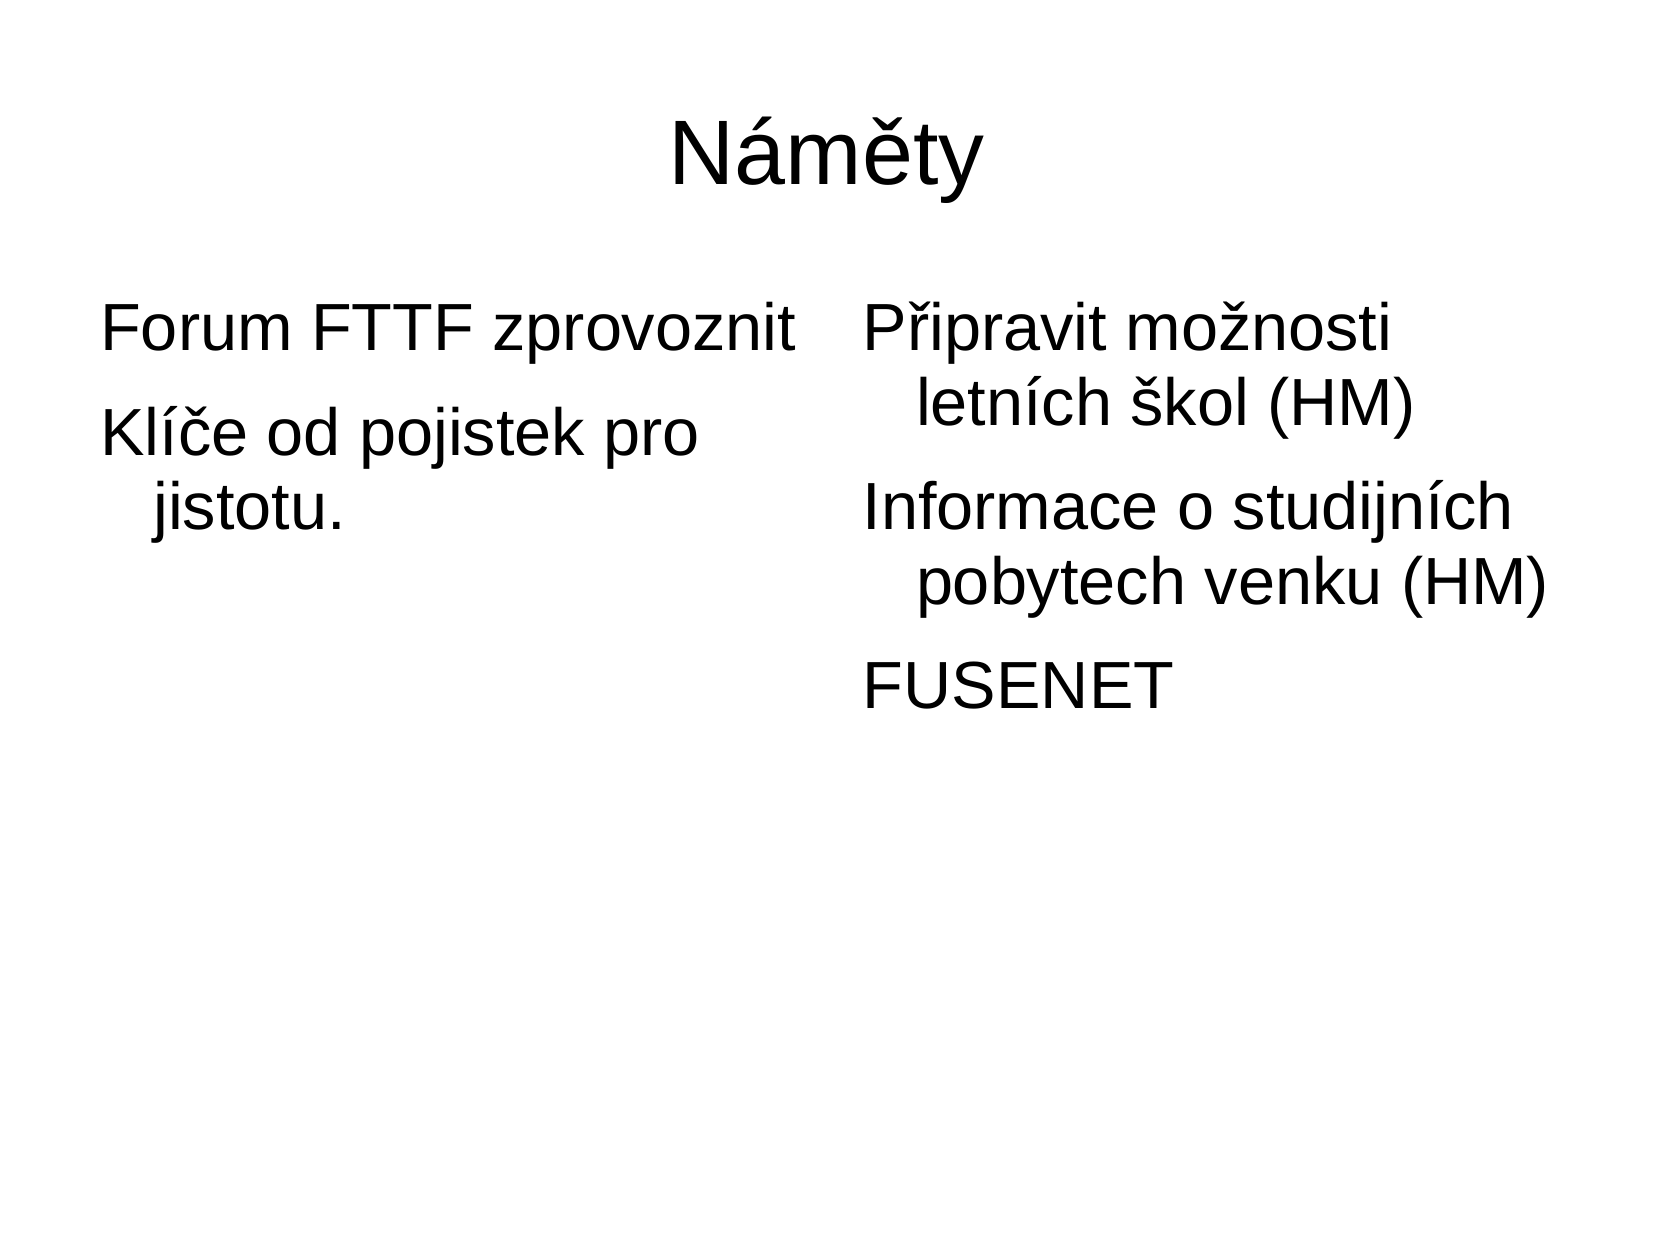

# Náměty
Forum FTTF zprovoznit
Klíče od pojistek pro jistotu.
Připravit možnosti letních škol (HM)
Informace o studijních pobytech venku (HM)
FUSENET